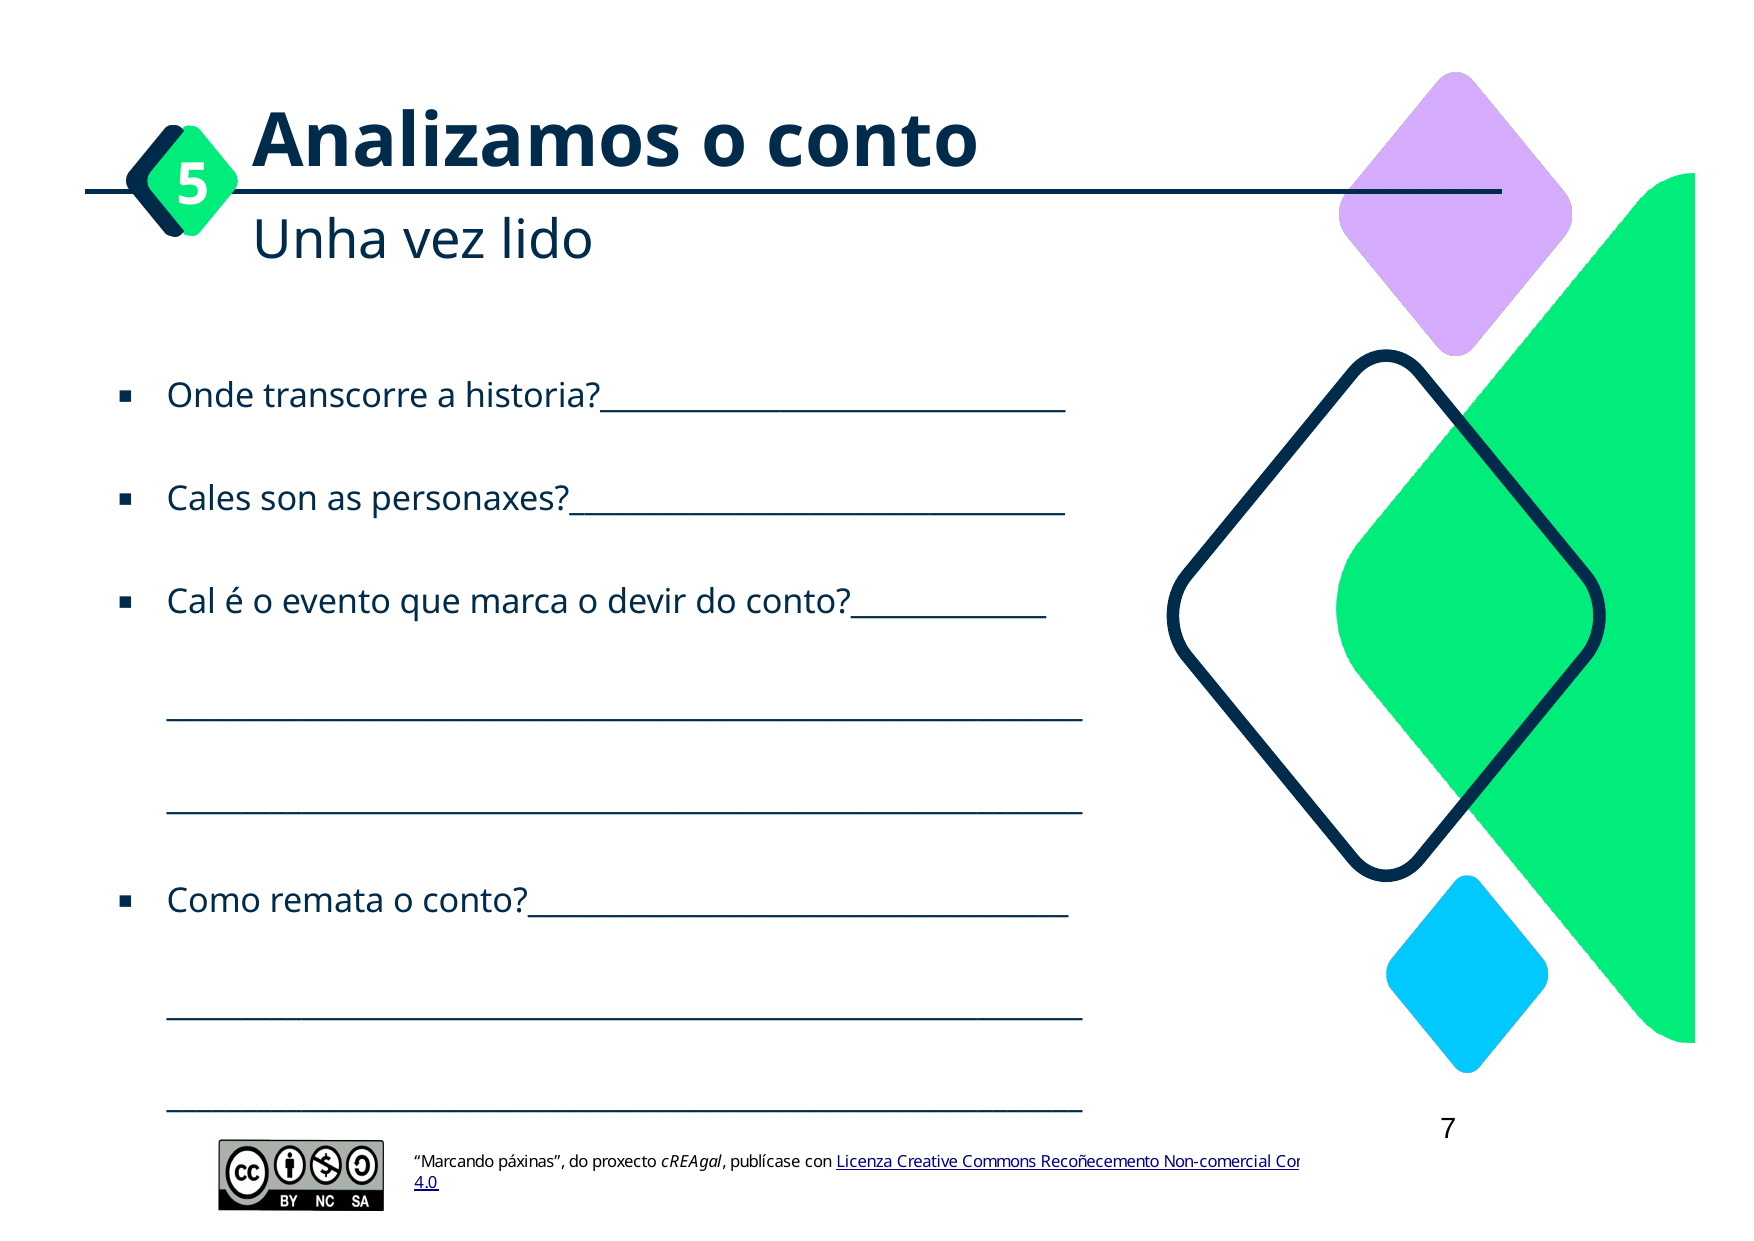

# Analizamos o conto
Unha vez lido
5
Onde transcorre a historia?_______________________________
Cales son as personaxes?_________________________________
Cal é o evento que marca o devir do conto?_____________
__________________________________________________________________________________________________________________________
Como remata o conto?____________________________________
__________________________________________________________________________________________________________________________